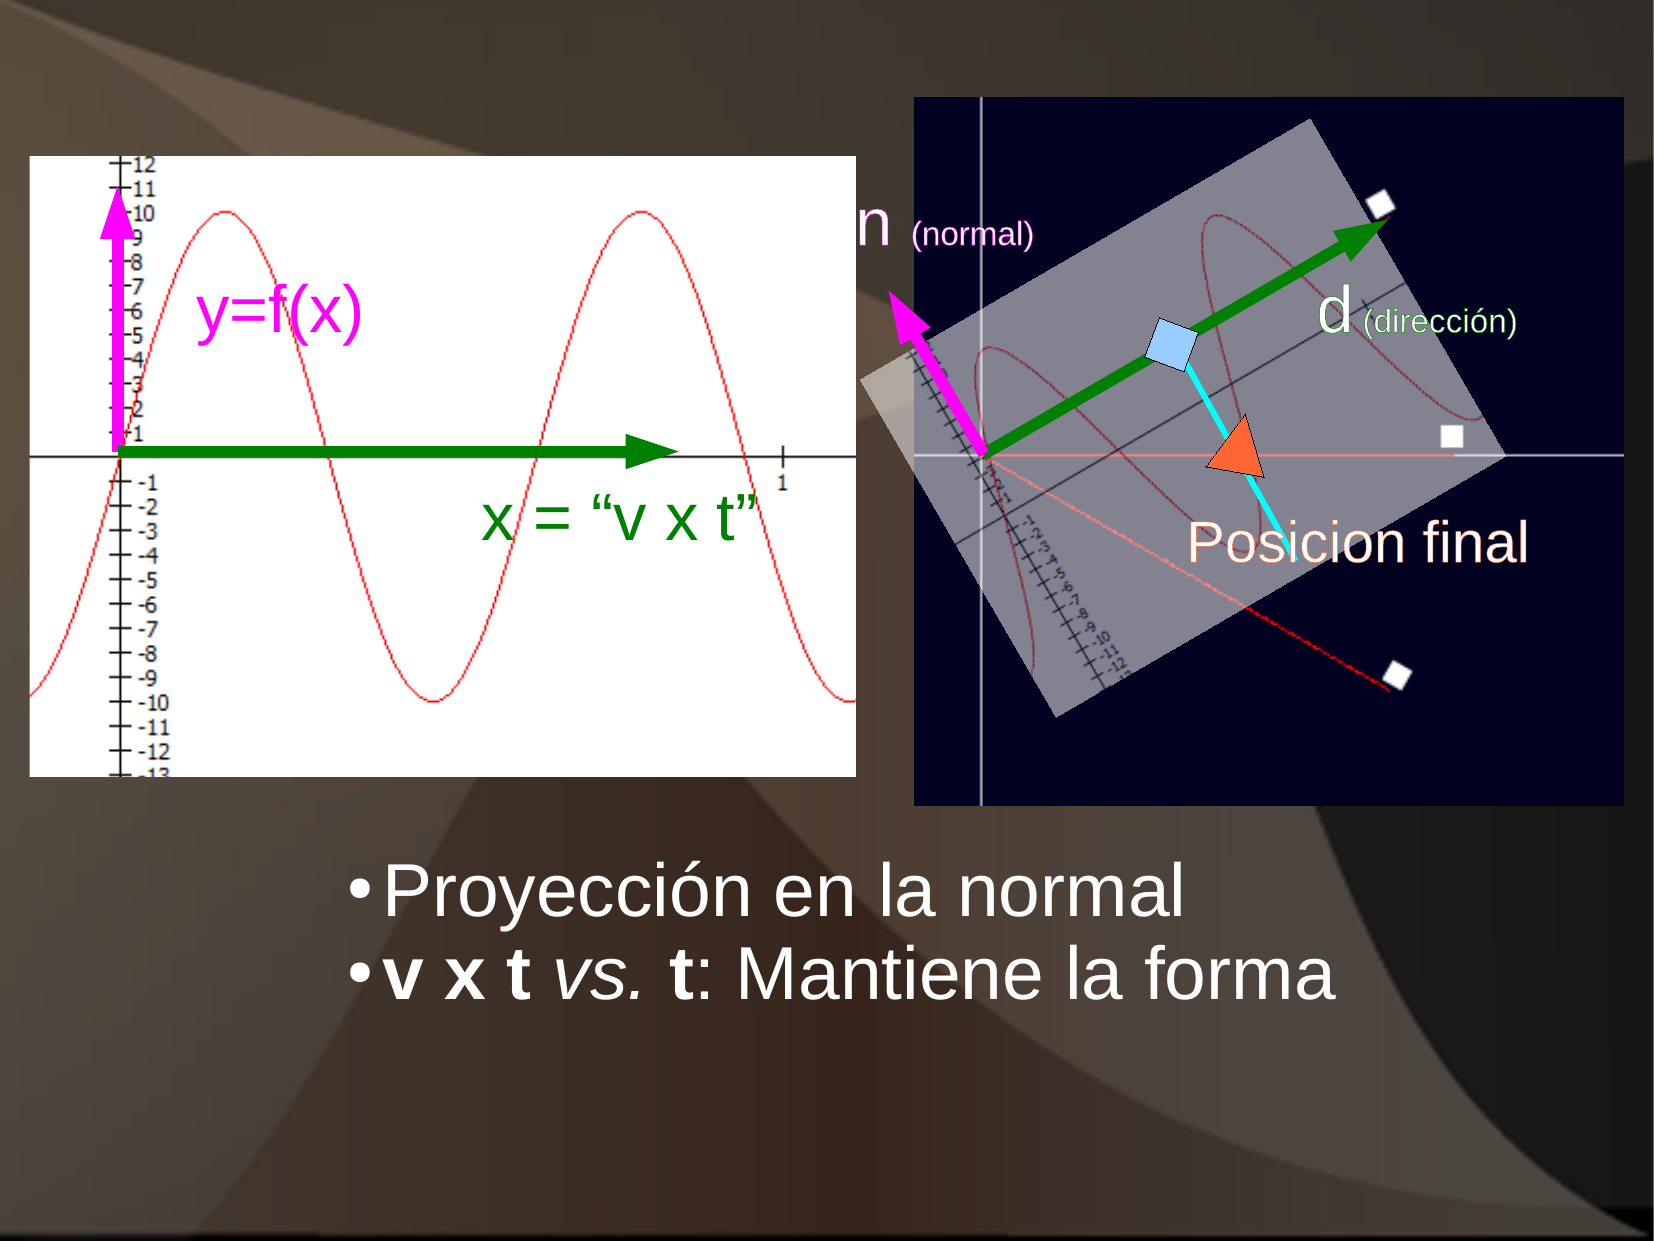

n (normal)
y=f(x)
d (dirección)
x = “v x t”
Posicion final
Proyección en la normal
v x t vs. t: Mantiene la forma